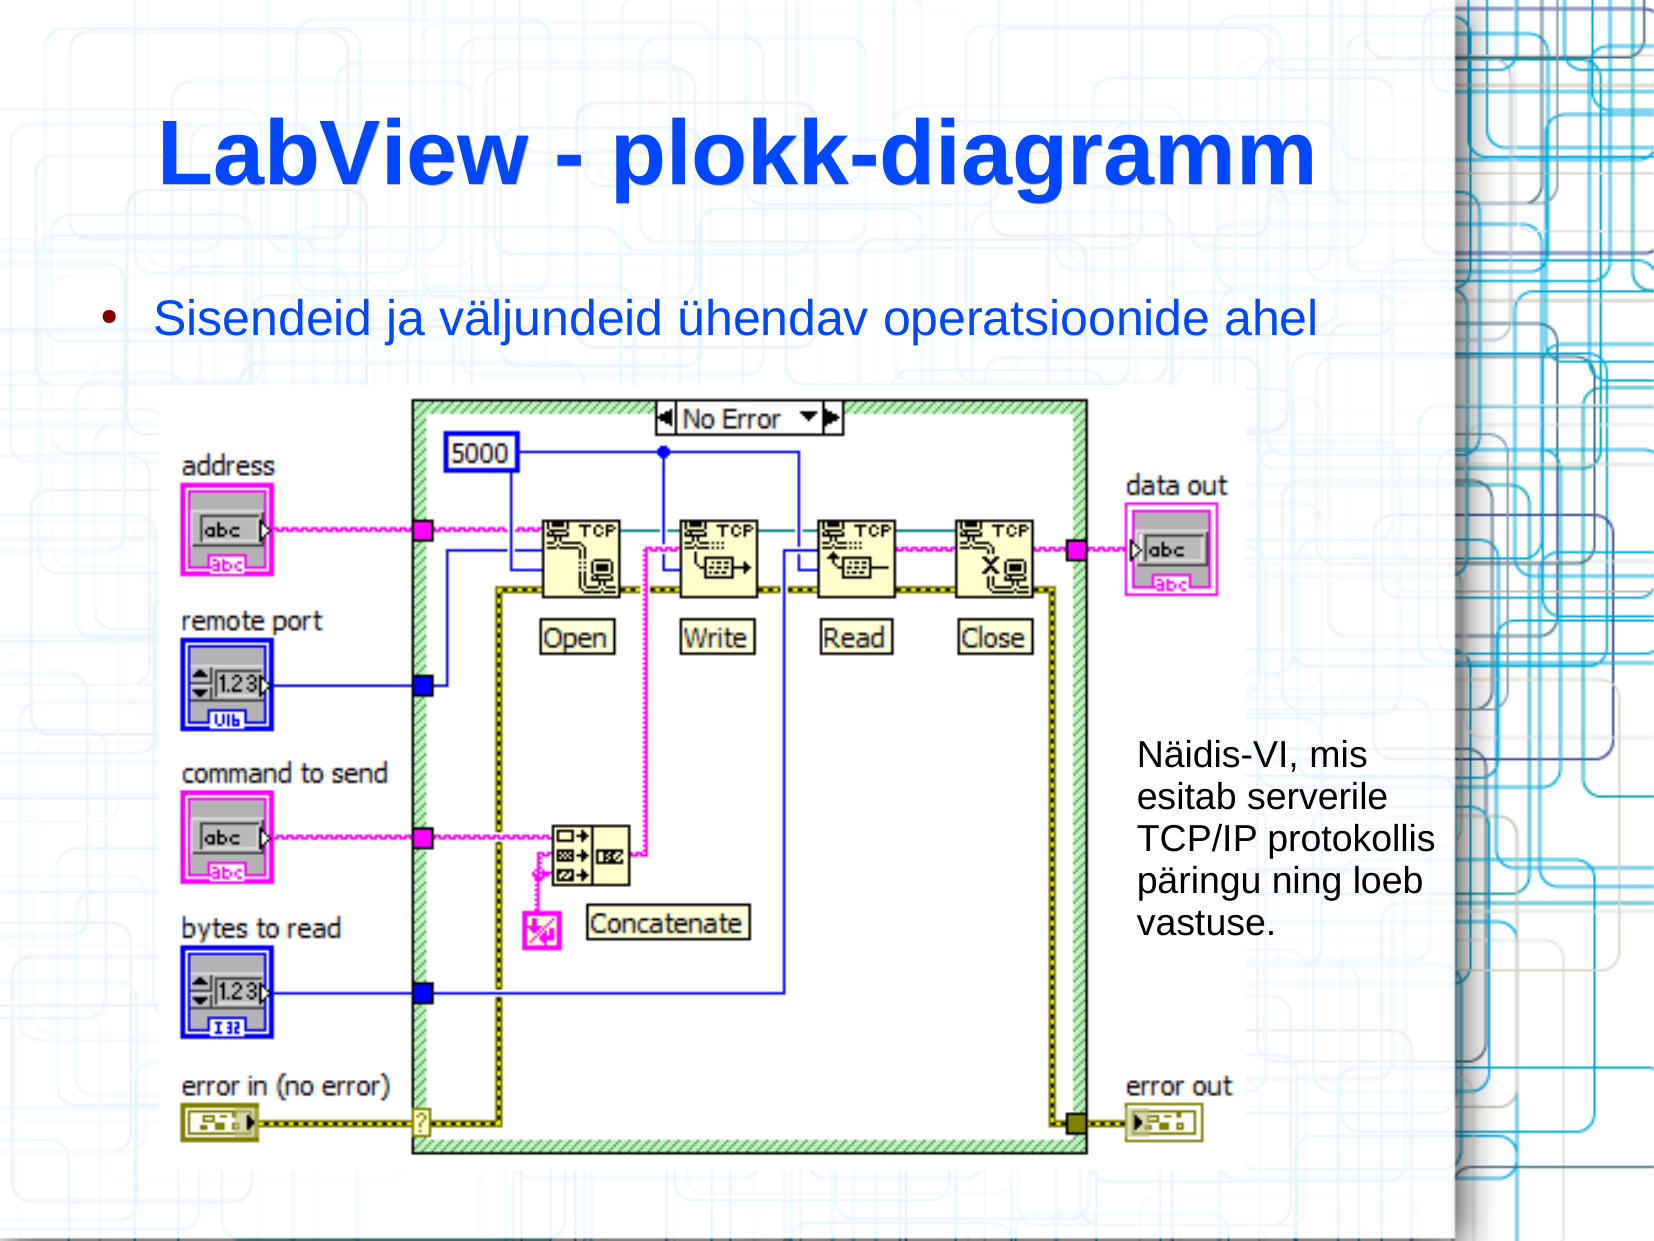

# LabView - plokk-diagramm
Sisendeid ja väljundeid ühendav operatsioonide ahel
Näidis-VI, mis esitab serverile TCP/IP protokollis päringu ning loeb vastuse.